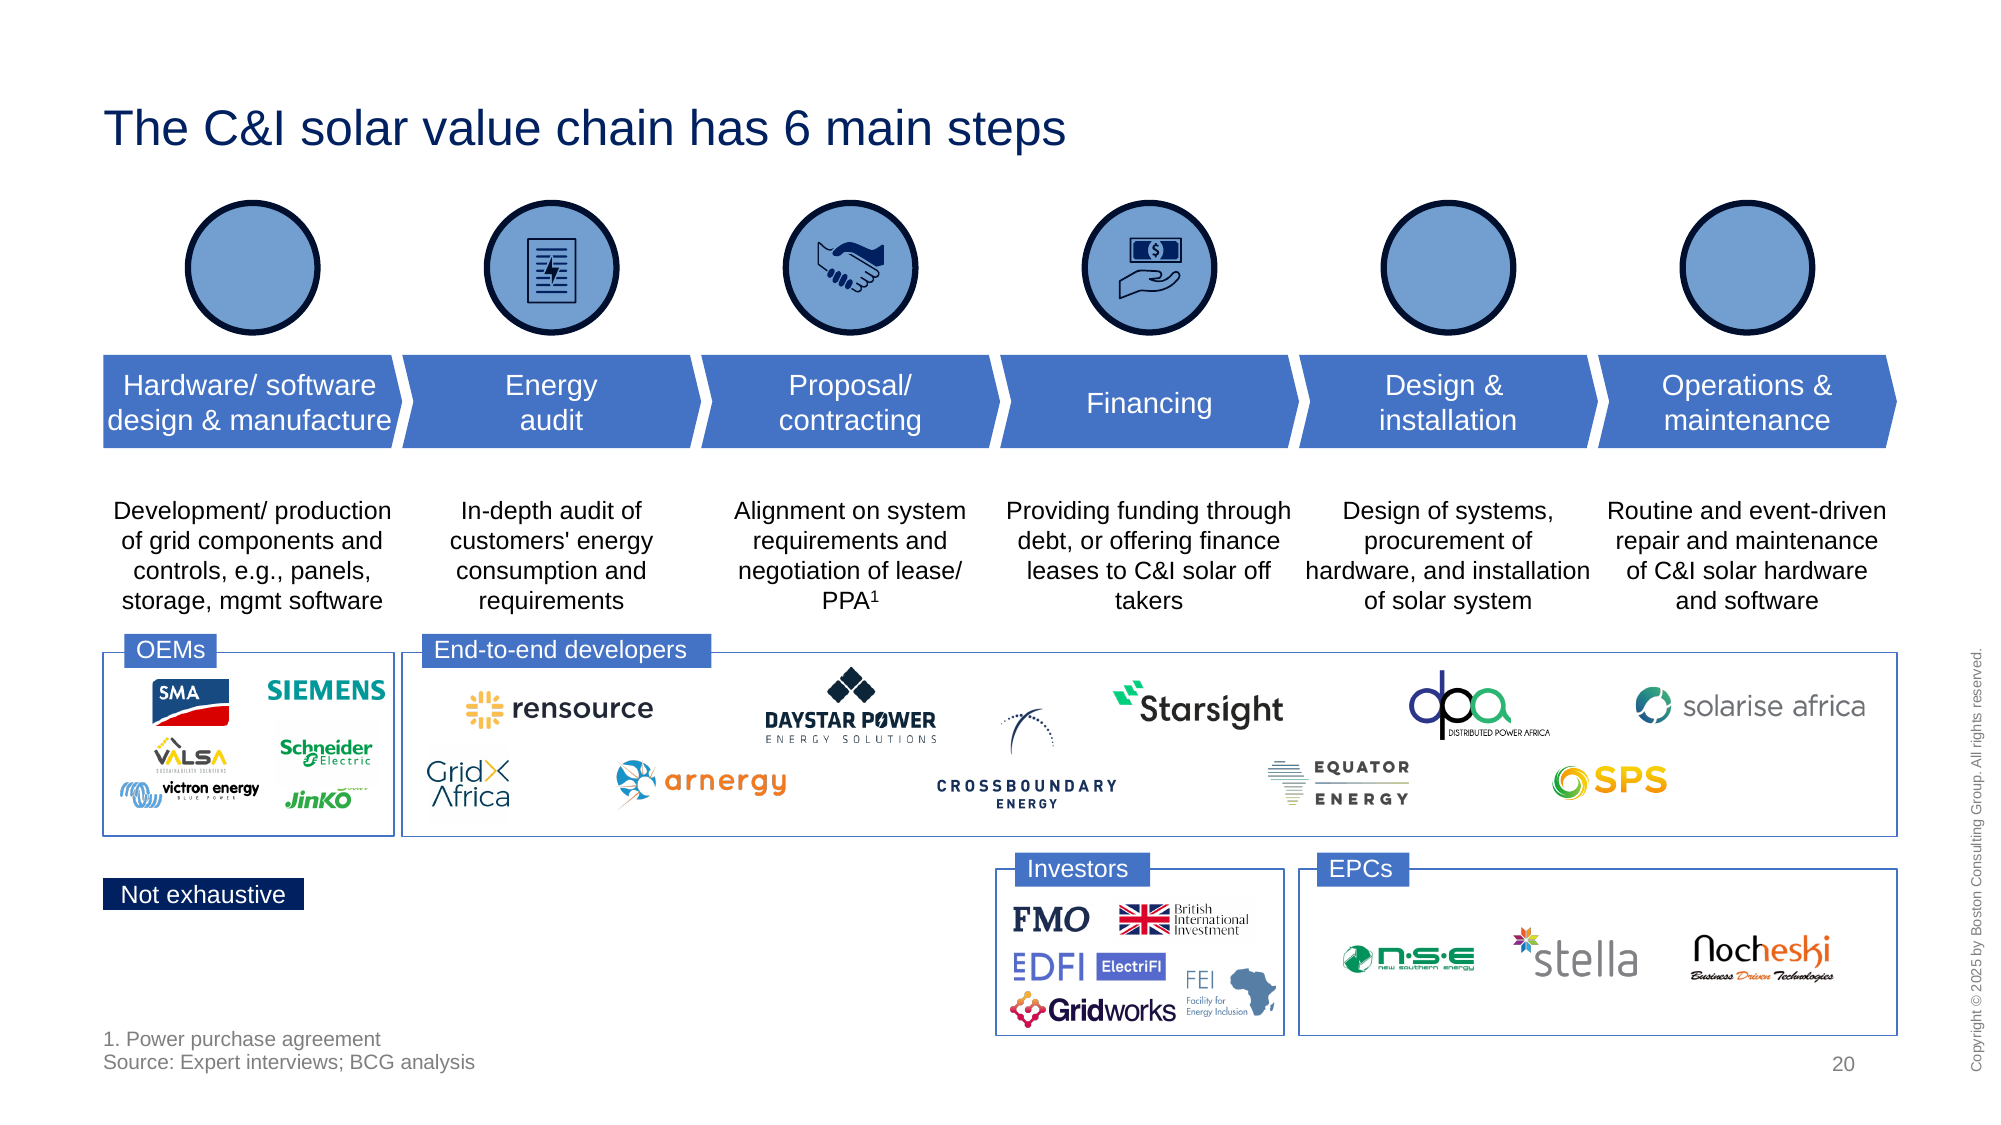

The C&I solar value chain has 6 main steps
Hardware/ software design & manufacture
Energy
audit
Proposal/
contracting
Financing
Design &
installation
Operations & maintenance
Development/ production of grid components and controls, e.g., panels, storage, mgmt software
In-depth audit of customers' energy consumption and requirements
Alignment on system requirements and negotiation of lease/ PPA1
Providing funding through debt, or offering finance leases to C&I solar off takers
Design of systems, procurement of hardware, and installation of solar system
Routine and event-driven repair and maintenance of C&I solar hardware and software
OEMs
End-to-end developers
Investors
EPCs
Not exhaustive
1. Power purchase agreement
Source: Expert interviews; BCG analysis